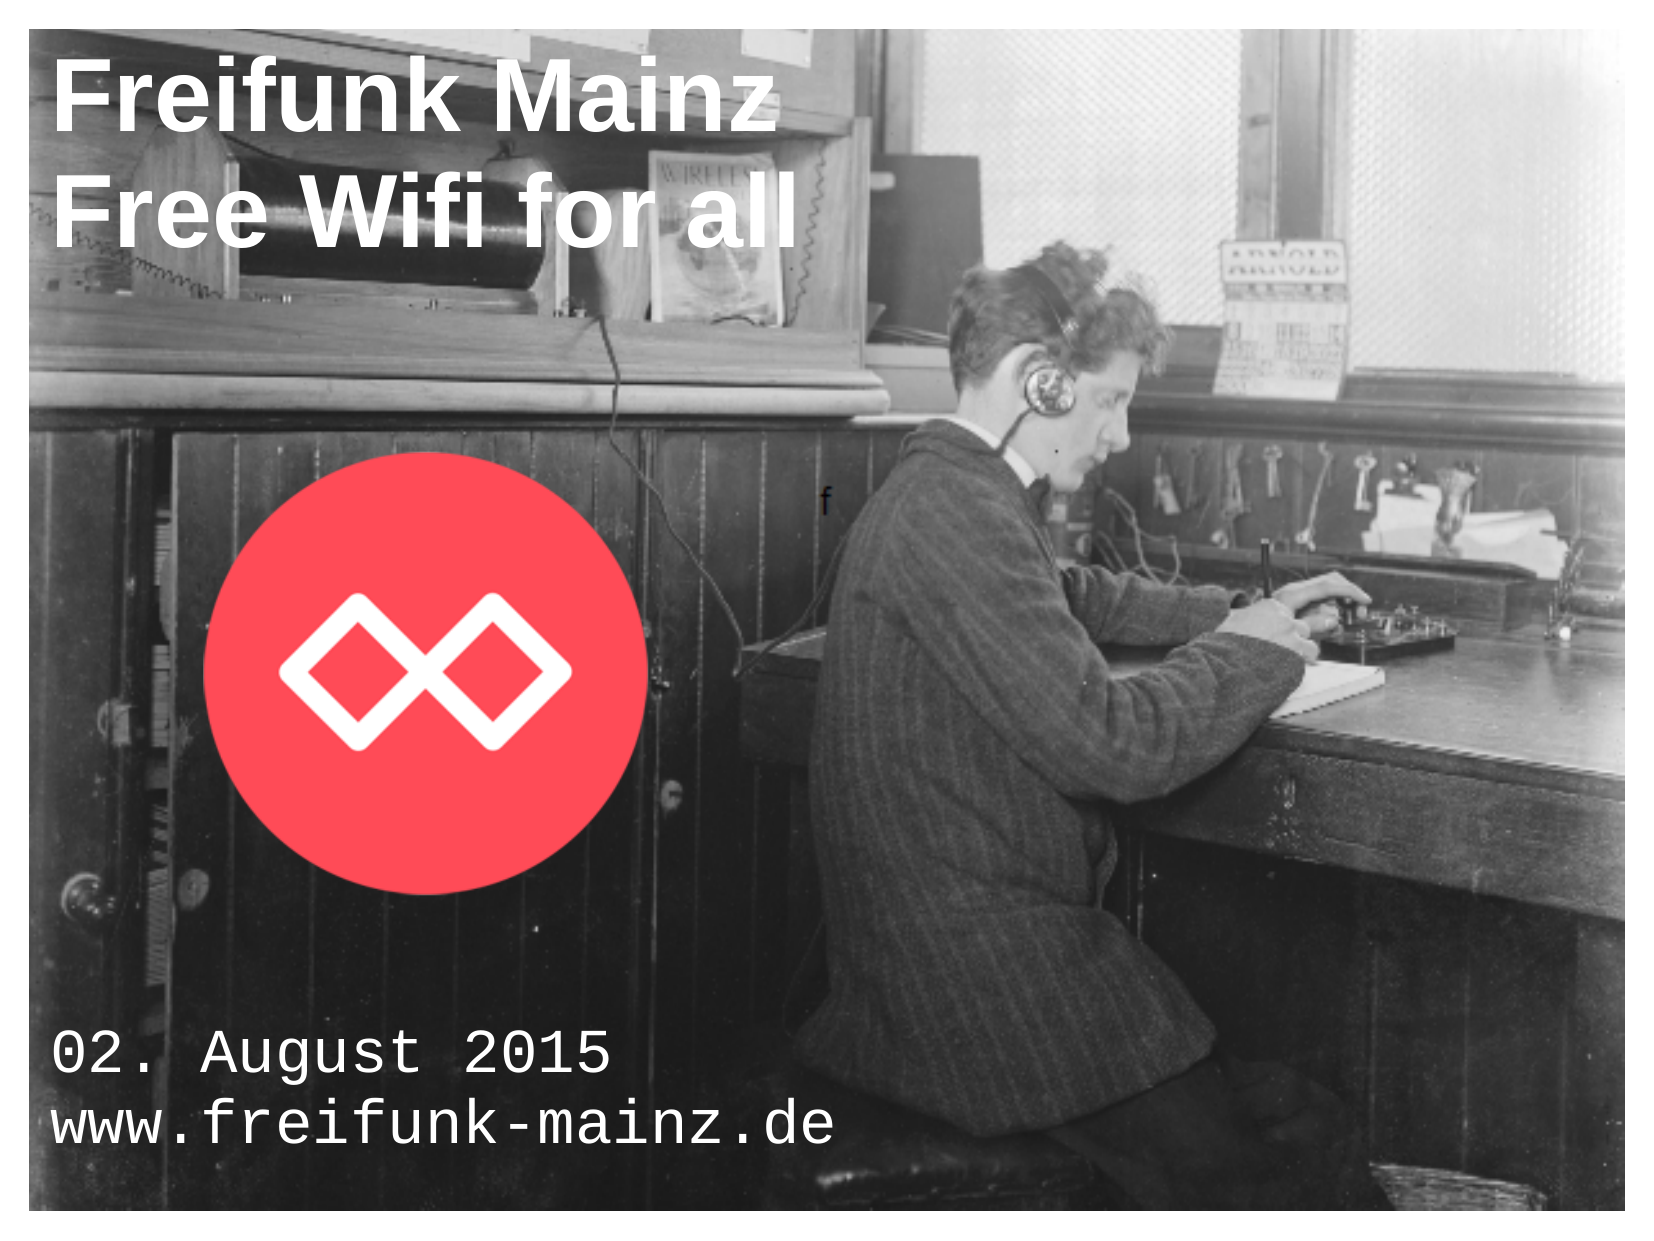

Freifunk Mainz
Free Wifi for all
02. August 2015
www.freifunk-mainz.de